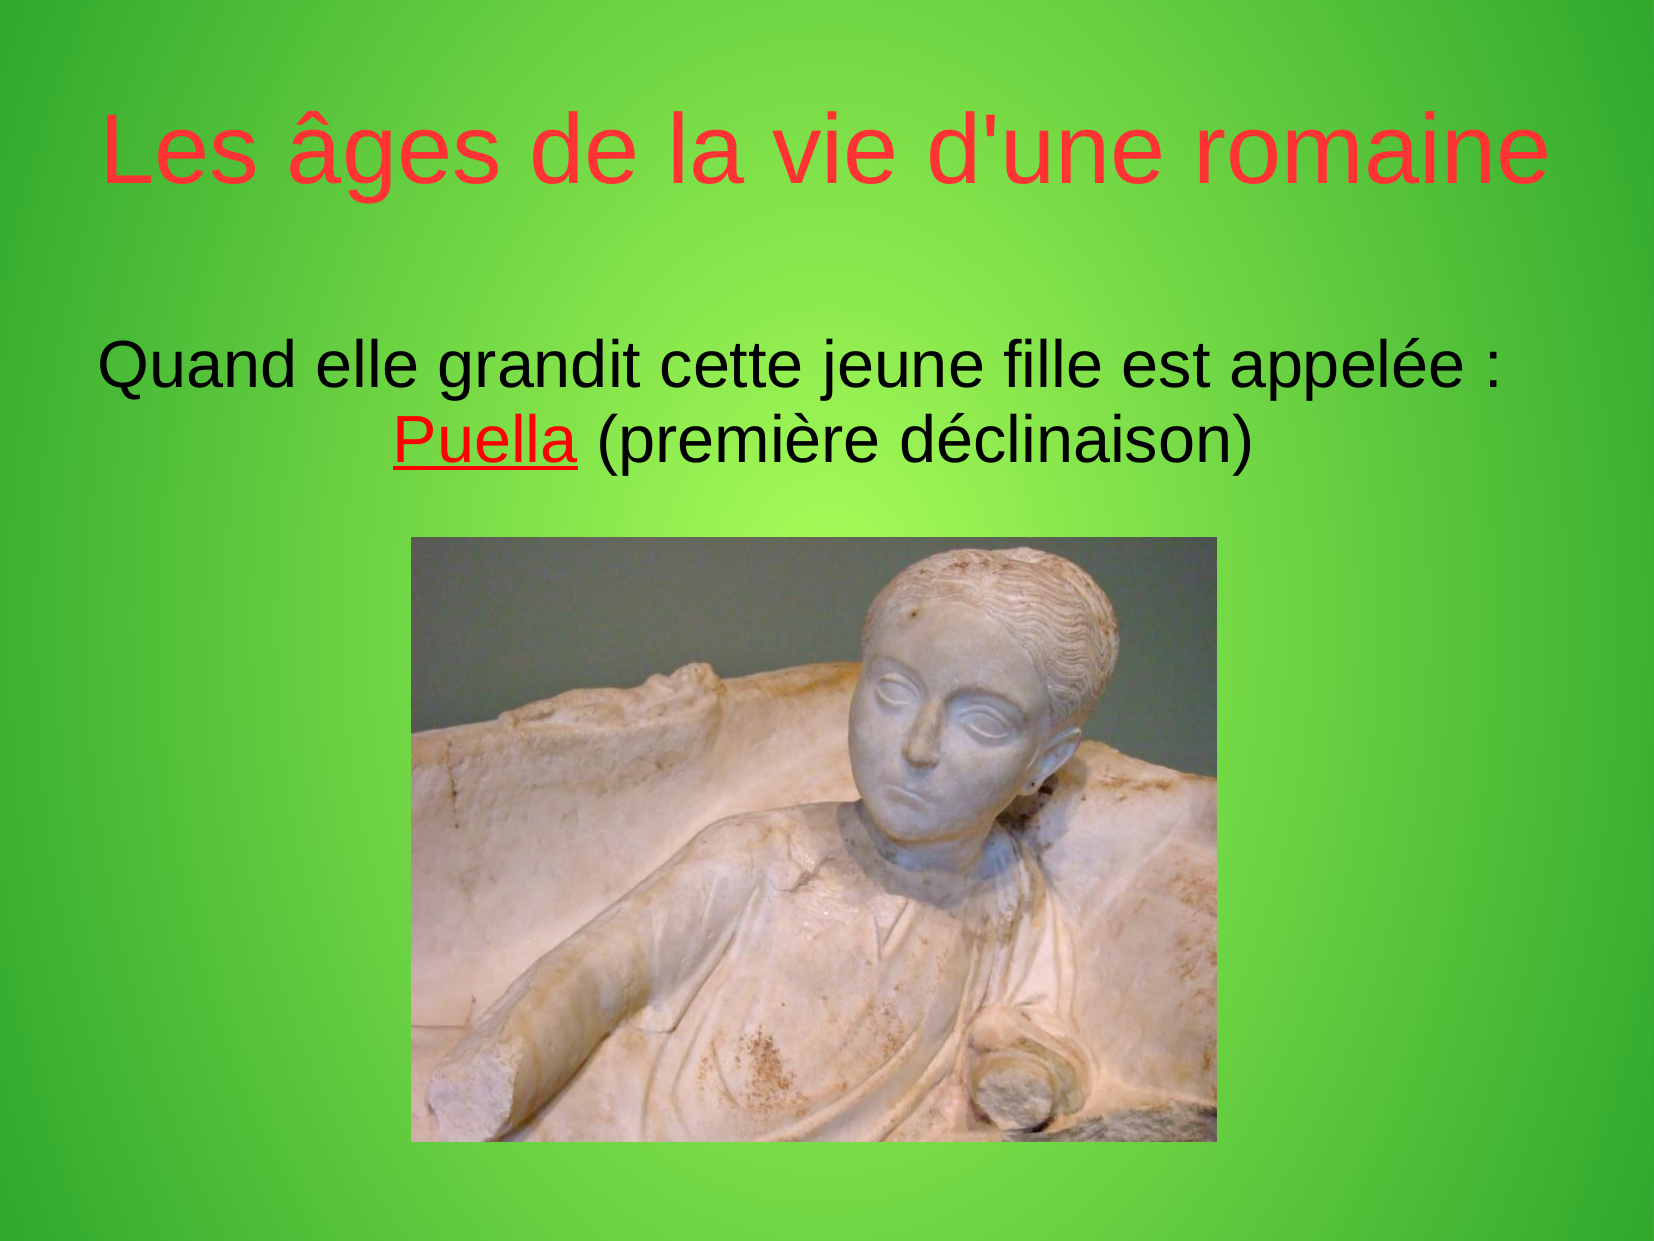

# Les âges de la vie d'une romaine
Quand elle grandit cette jeune fille est appelée : 				Puella (première déclinaison)